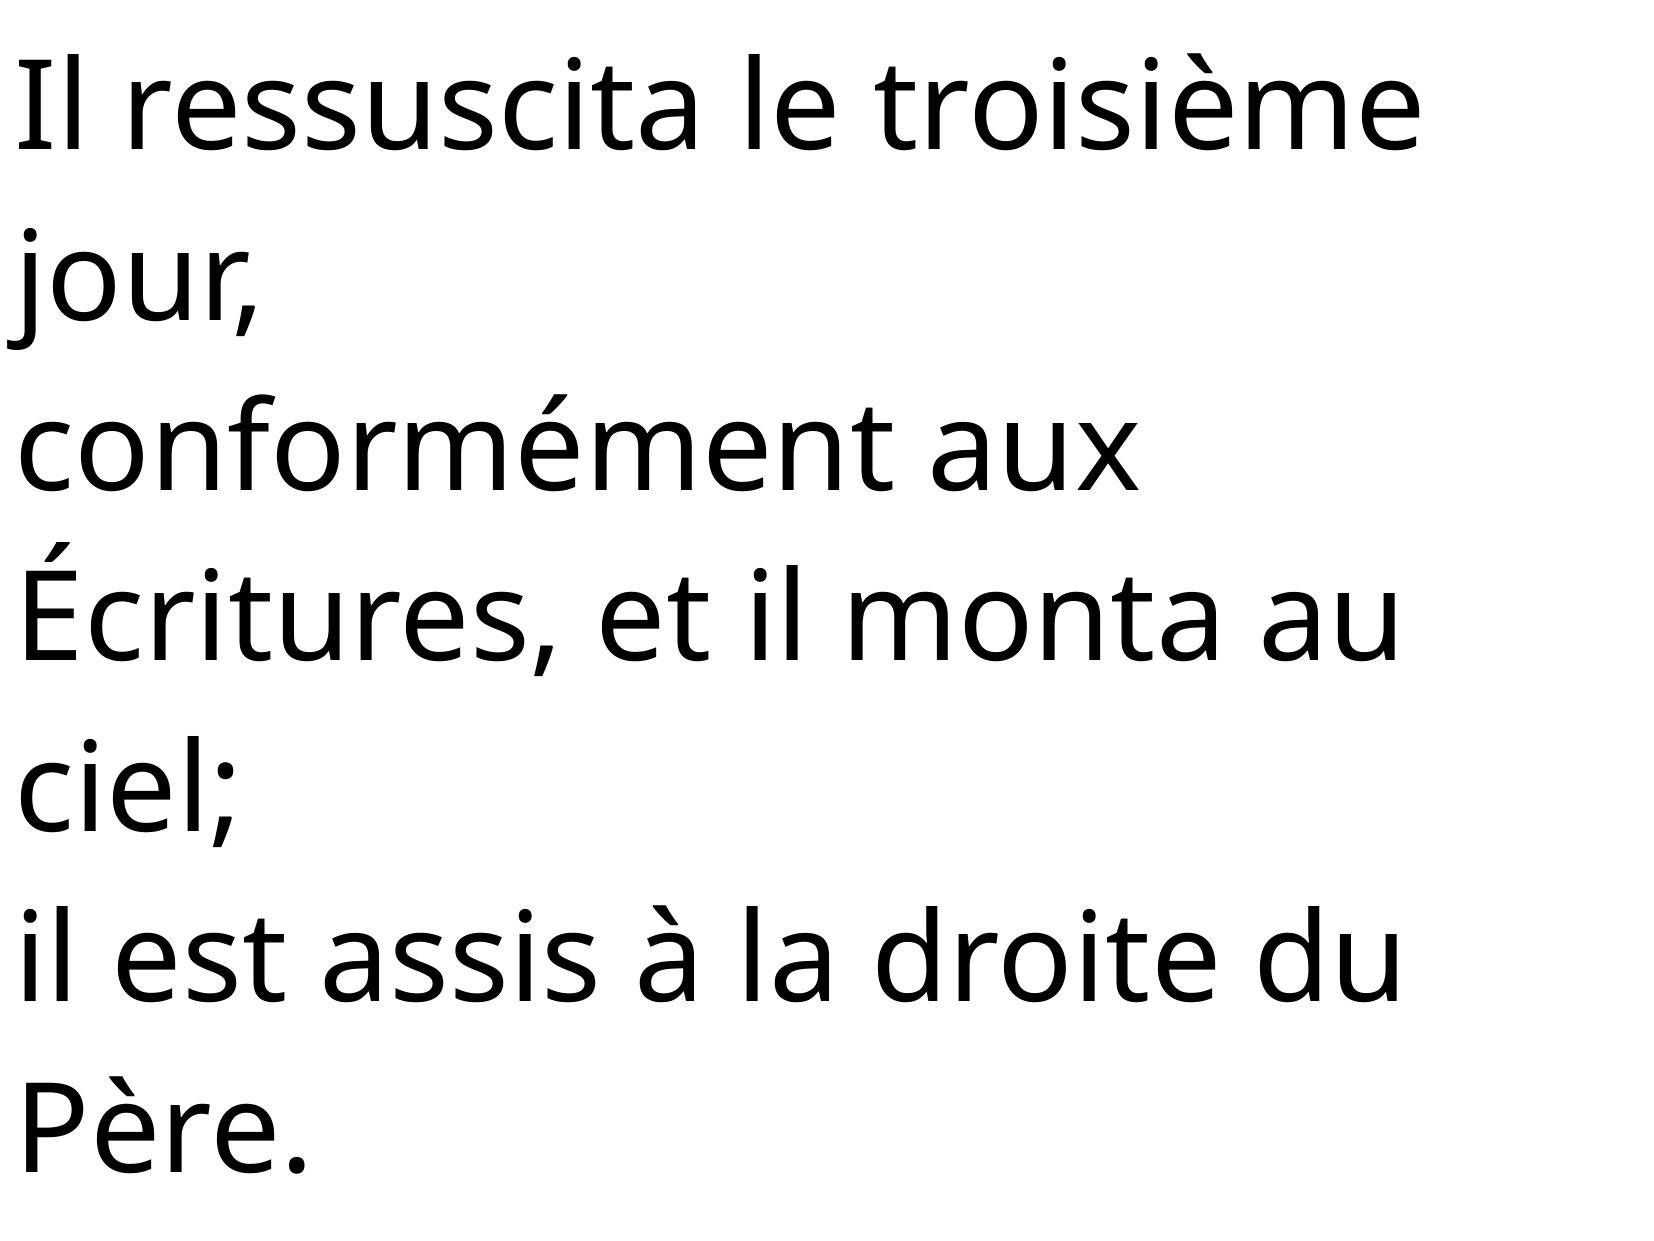

Il ressuscita le troisième jour,
conformément aux Écritures, et il monta au ciel;
il est assis à la droite du Père.